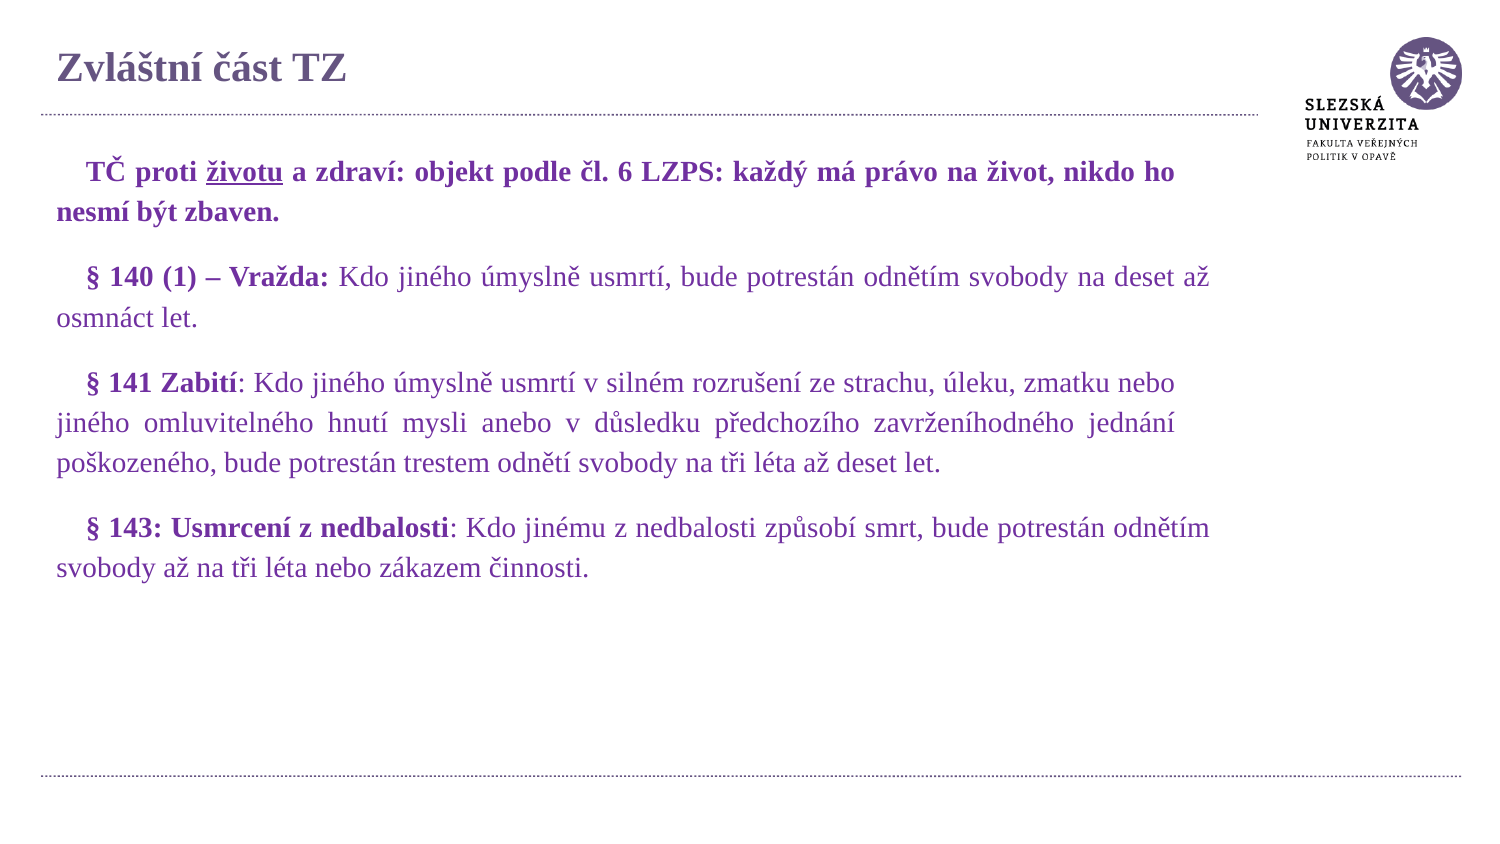

# Zvláštní část TZ
TČ proti životu a zdraví: objekt podle čl. 6 LZPS: každý má právo na život, nikdo ho nesmí být zbaven.
§ 140 (1) – Vražda: Kdo jiného úmyslně usmrtí, bude potrestán odnětím svobody na deset až osmnáct let.
§ 141 Zabití: Kdo jiného úmyslně usmrtí v silném rozrušení ze strachu, úleku, zmatku nebo jiného omluvitelného hnutí mysli anebo v důsledku předchozího zavrženíhodného jednání poškozeného, bude potrestán trestem odnětí svobody na tři léta až deset let.
§ 143: Usmrcení z nedbalosti: Kdo jinému z nedbalosti způsobí smrt, bude potrestán odnětím svobody až na tři léta nebo zákazem činnosti.